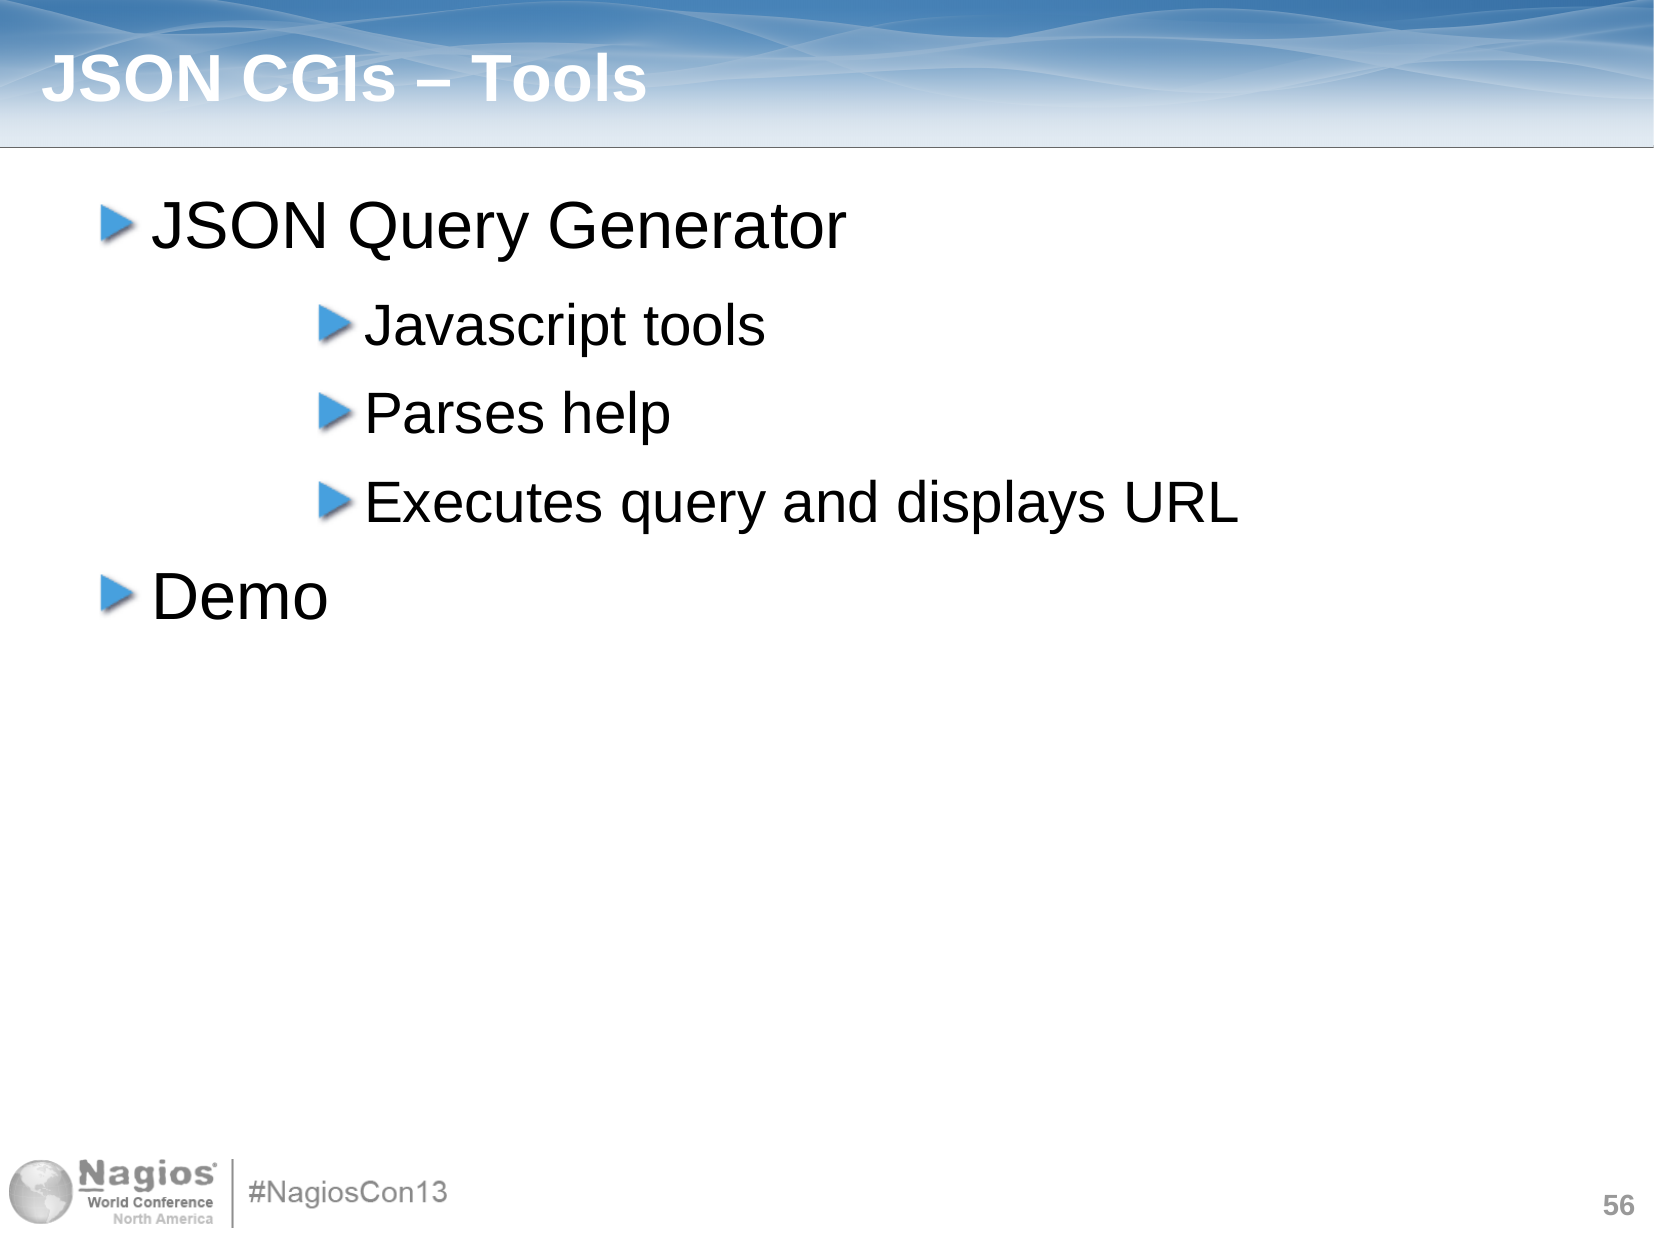

# JSON CGIs – Tools
JSON Query Generator
Javascript tools
Parses help
Executes query and displays URL
Demo
56